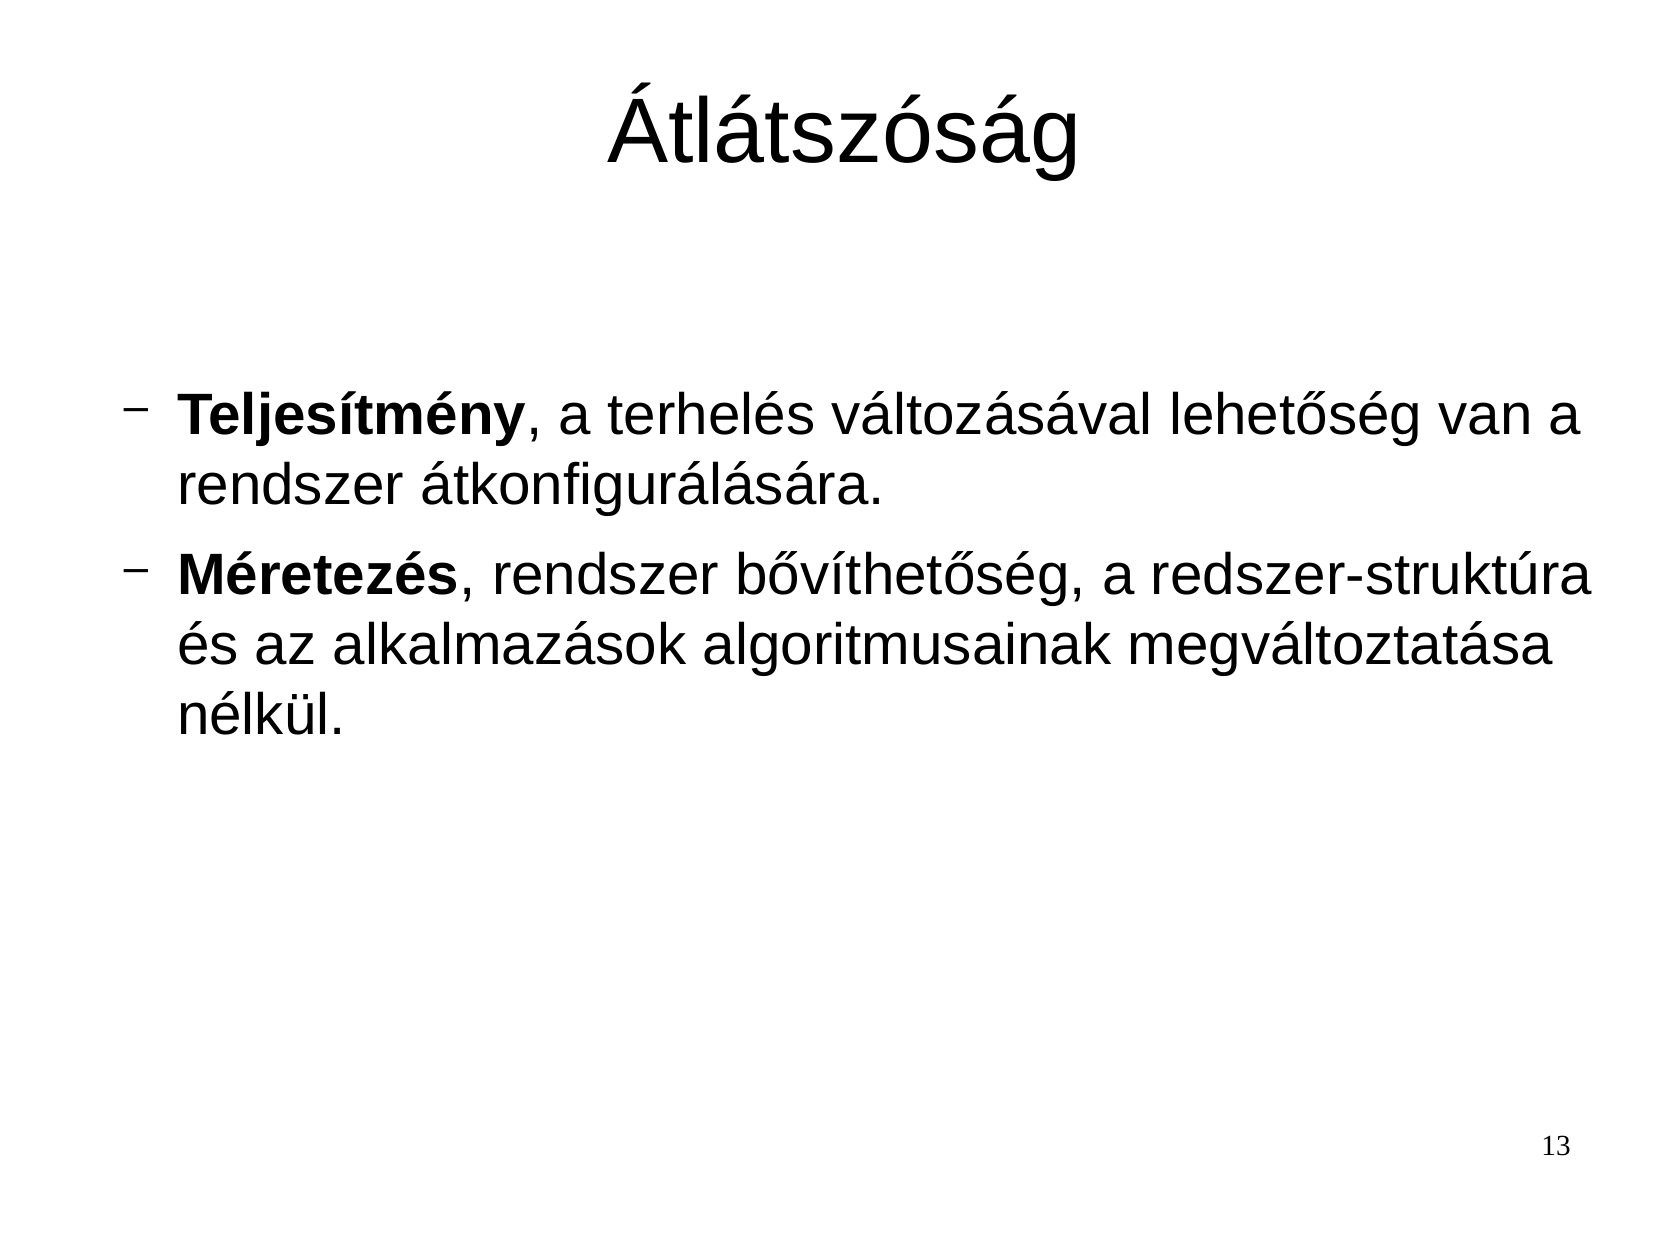

# Átlátszóság
Teljesítmény, a terhelés változásával lehetőség van a rendszer átkonfigurálására.
Méretezés, rendszer bővíthetőség, a redszer-struktúra és az alkalmazások algoritmusainak megváltoztatása nélkül.
13